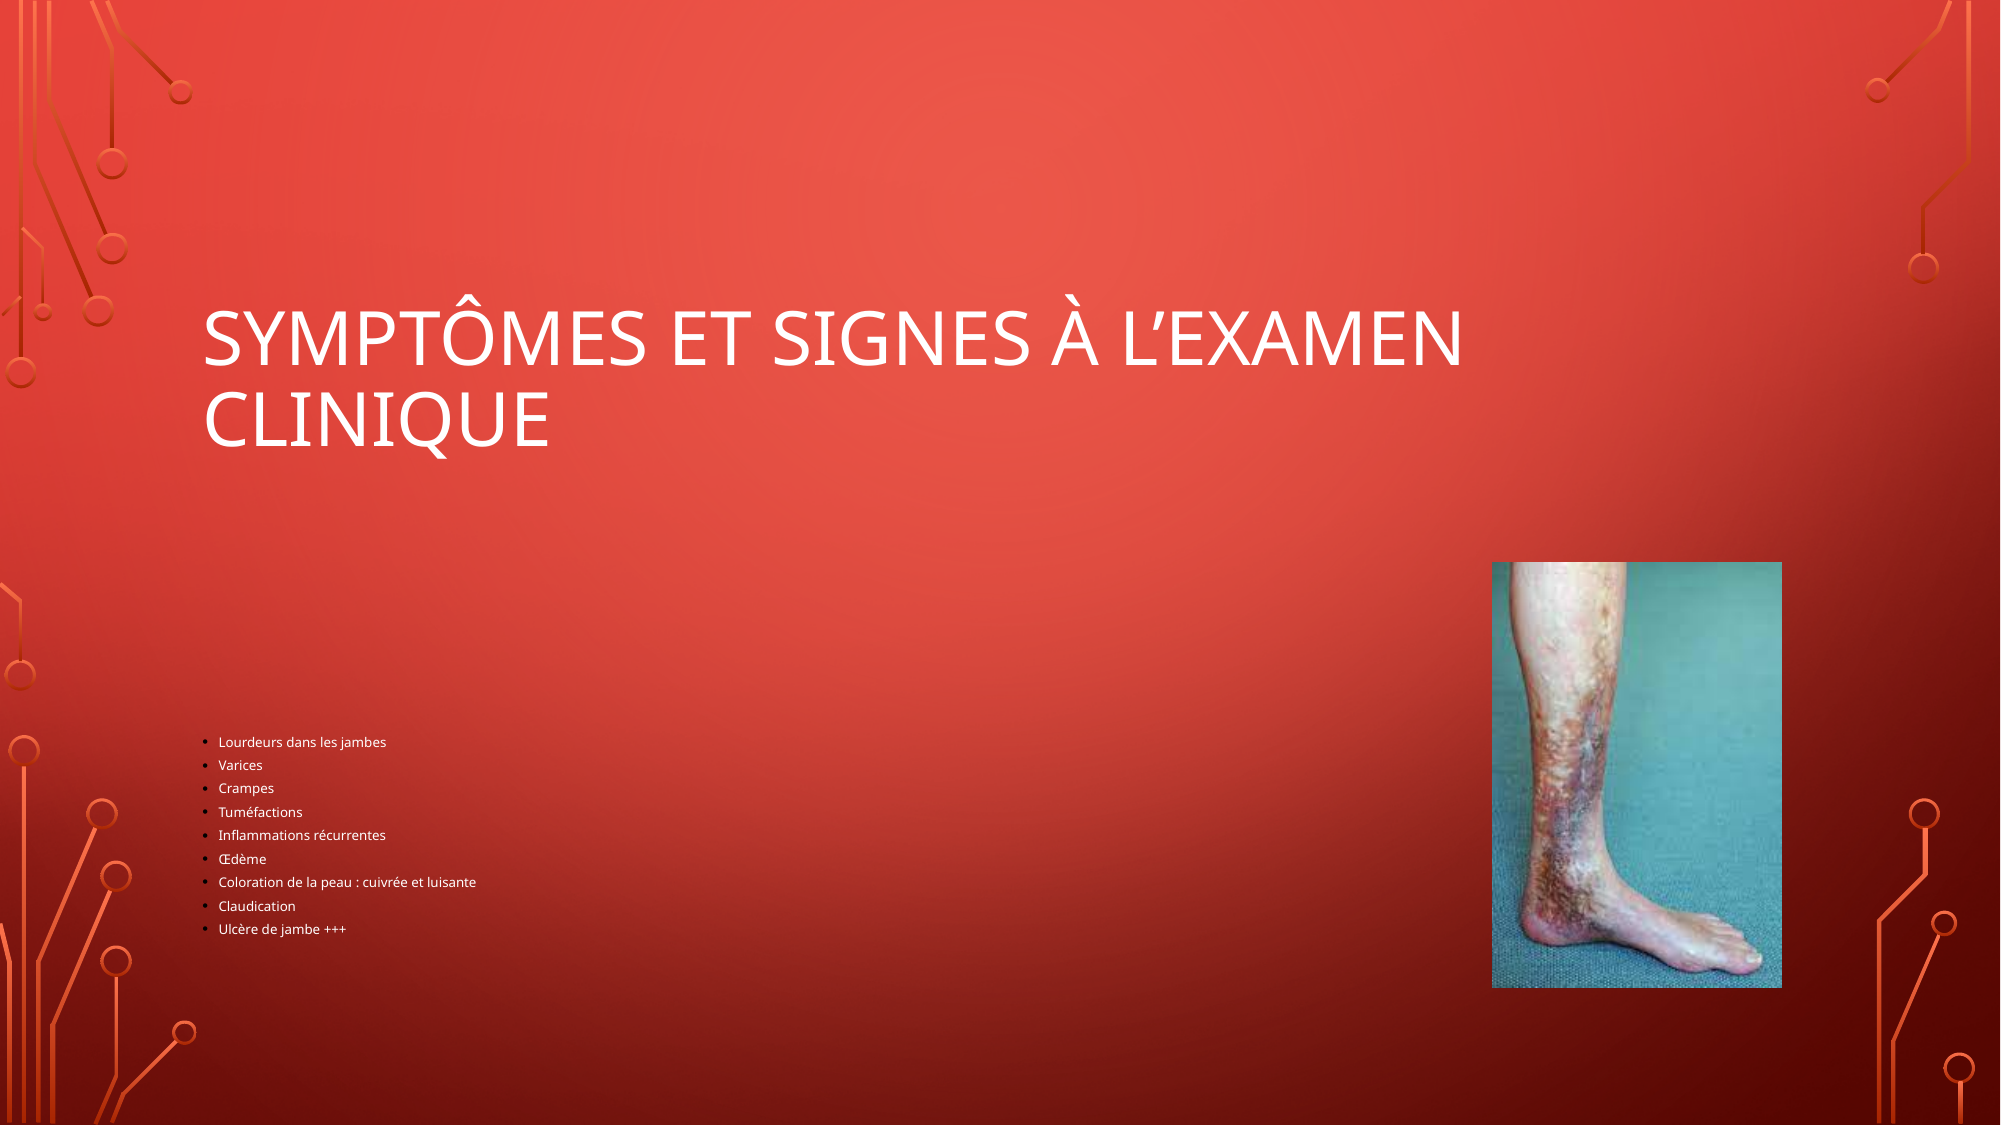

# Symptômes et signes à l’examen clinique
Lourdeurs dans les jambes
Varices
Crampes
Tuméfactions
Inflammations récurrentes
Œdème
Coloration de la peau : cuivrée et luisante
Claudication
Ulcère de jambe +++